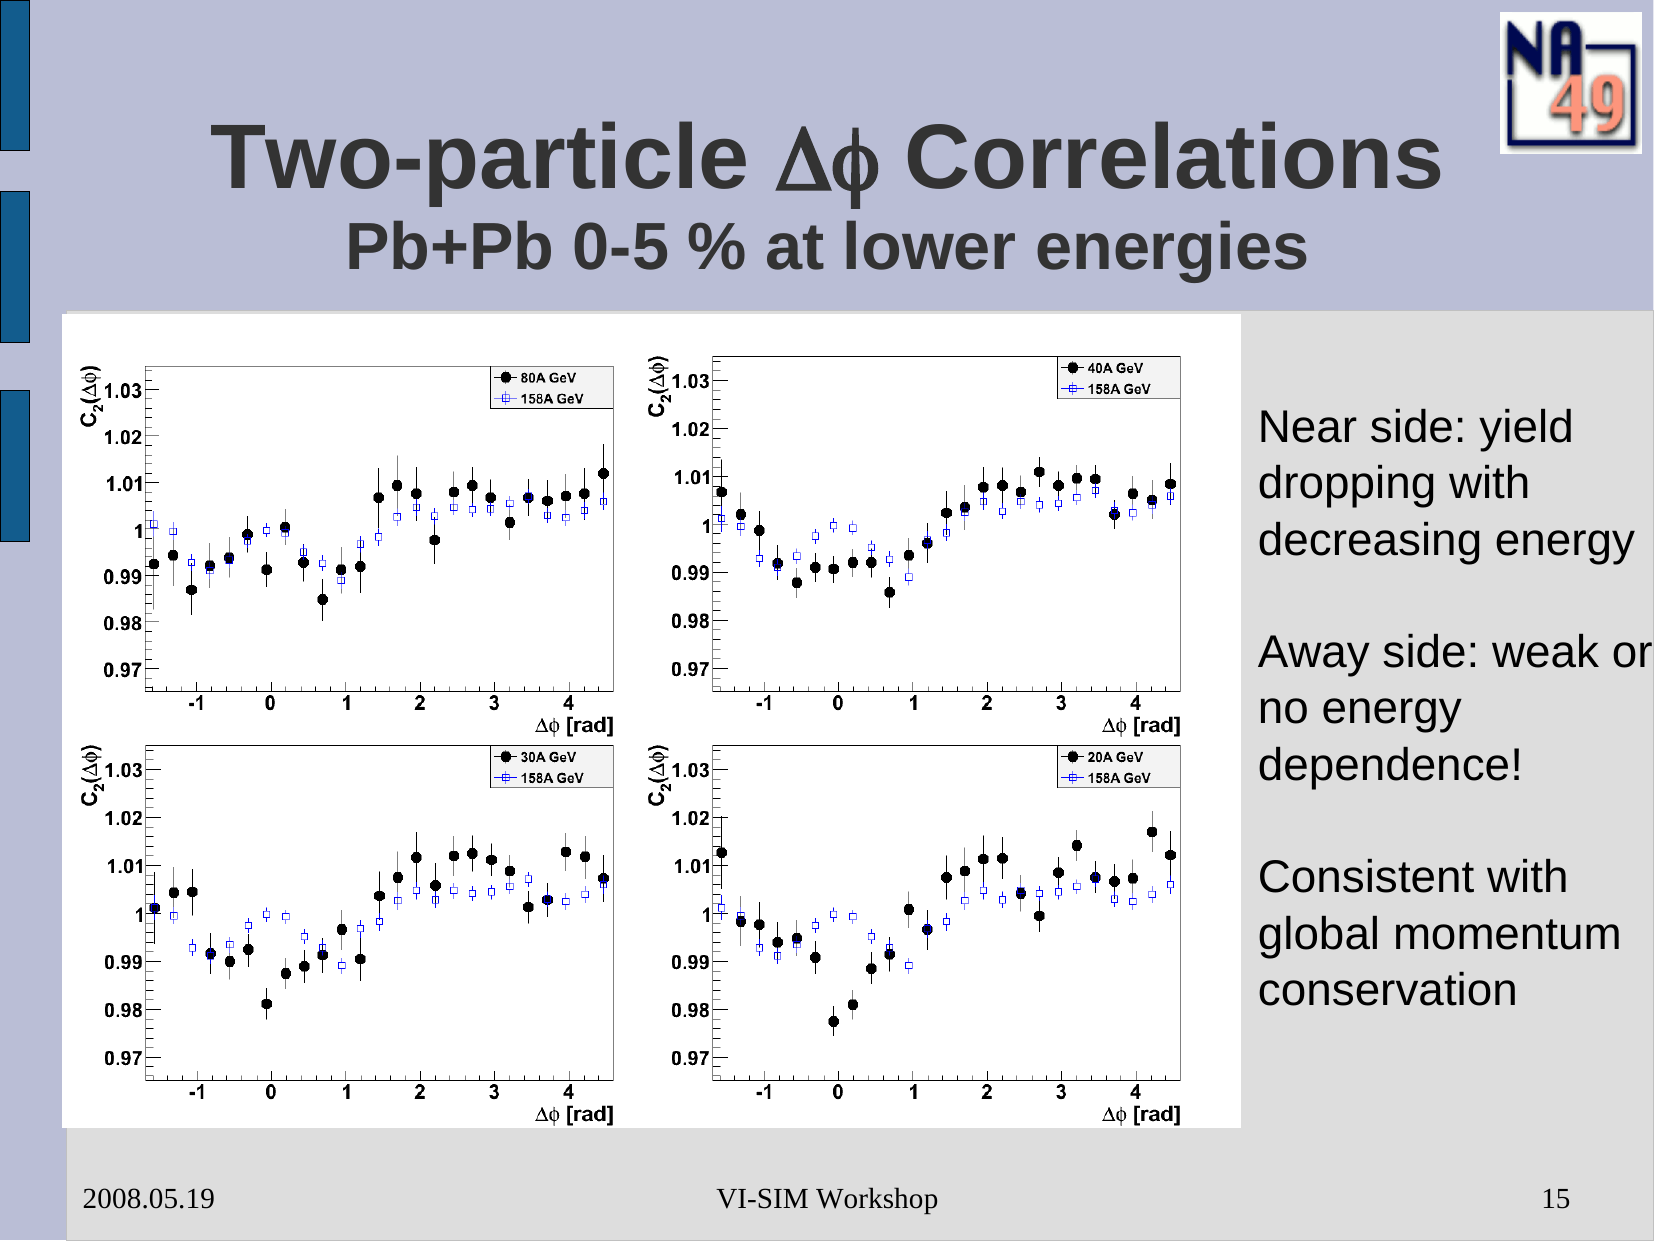

# Two-particle Df Correlations Pb+Pb 0-5 % at lower energies
Near side: yield dropping with decreasing energy
Away side: weak or no energy dependence!
Consistent with global momentum conservation
2008.05.19
VI-SIM Workshop
15